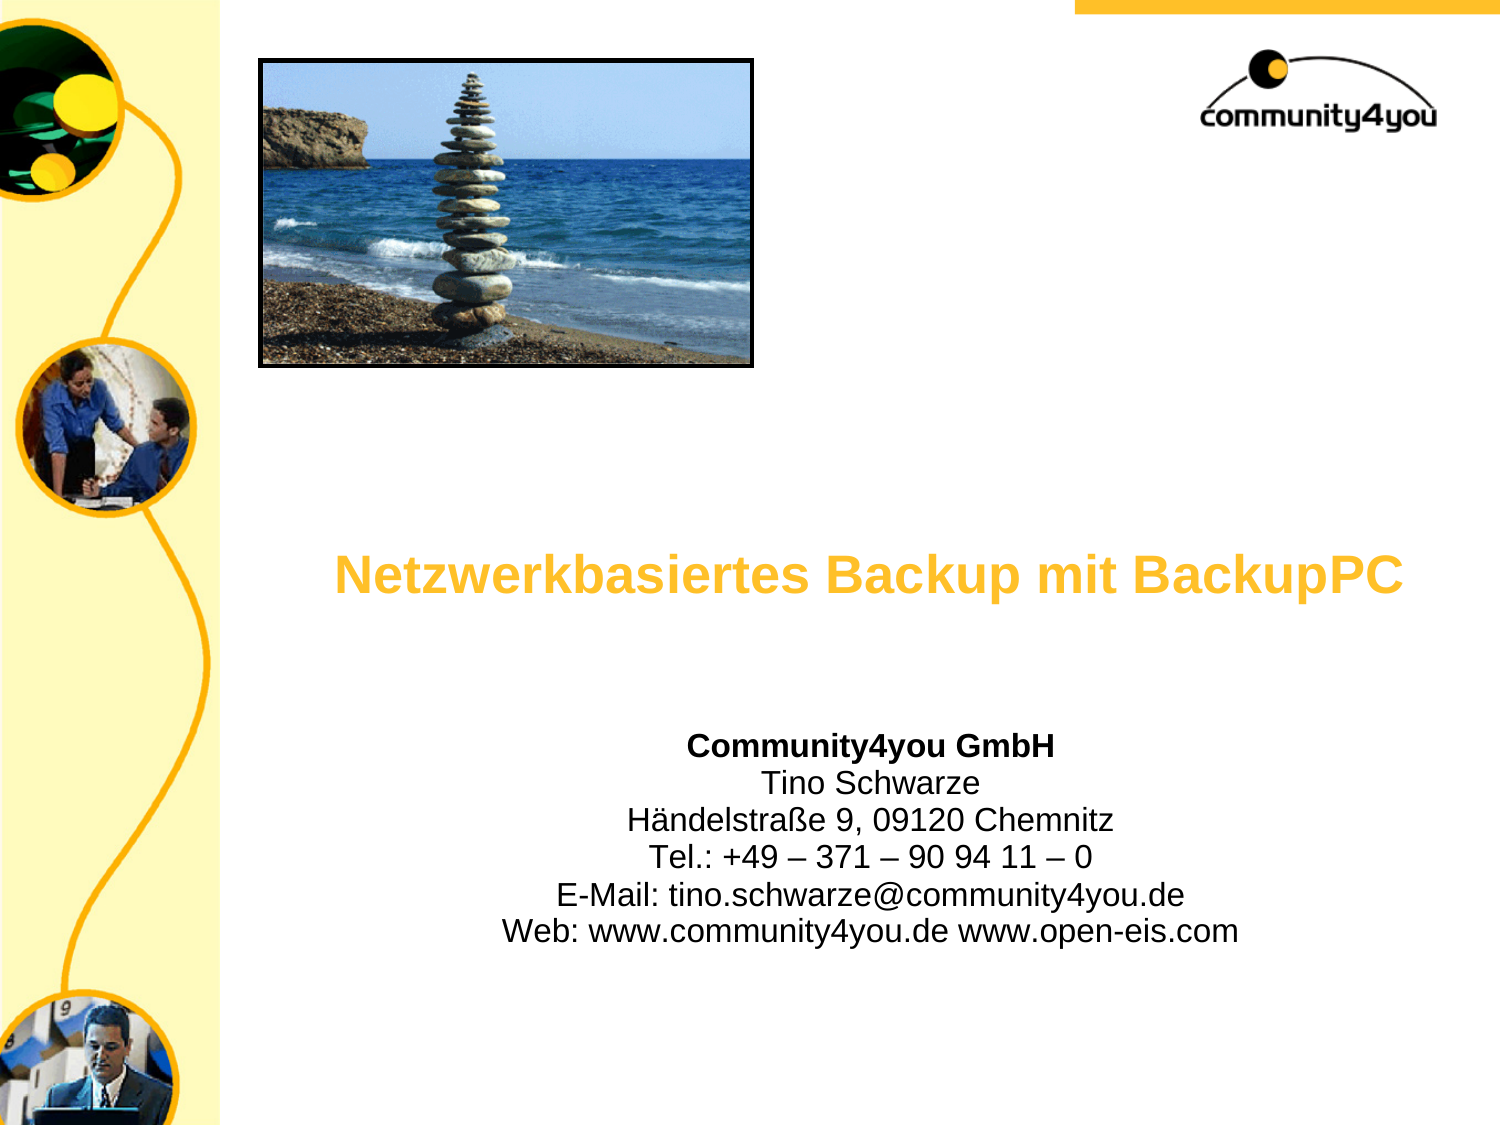

# Netzwerkbasiertes Backup mit BackupPC
Community4you GmbH
Tino Schwarze
Händelstraße 9, 09120 Chemnitz
Tel.: +49 – 371 – 90 94 11 – 0
E-Mail: tino.schwarze@community4you.de
Web: www.community4you.de www.open-eis.com